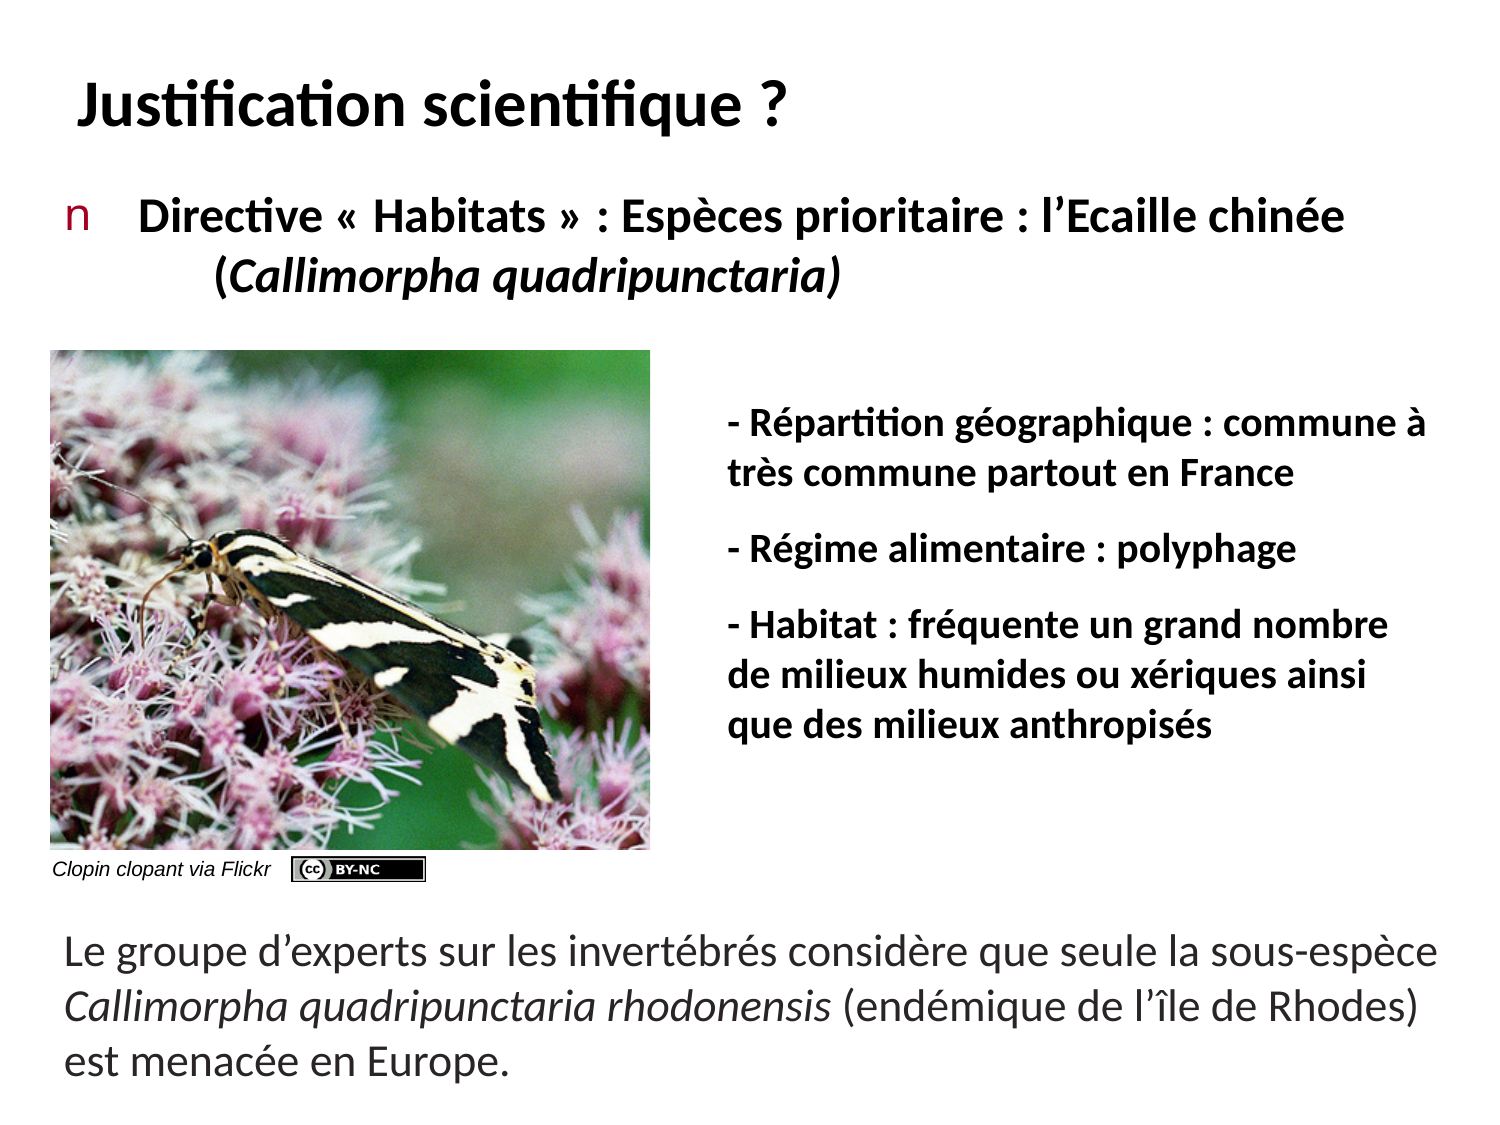

Justification scientifique ?
Directive « Habitats » : Espèces prioritaire : l’Ecaille chinée (Callimorpha quadripunctaria)
- Répartition géographique : commune à très commune partout en France
- Régime alimentaire : polyphage
- Habitat : fréquente un grand nombre de milieux humides ou xériques ainsi que des milieux anthropisés
Clopin clopant via Flickr
Le groupe d’experts sur les invertébrés considère que seule la sous-espèce Callimorpha quadripunctaria rhodonensis (endémique de l’île de Rhodes) est menacée en Europe.